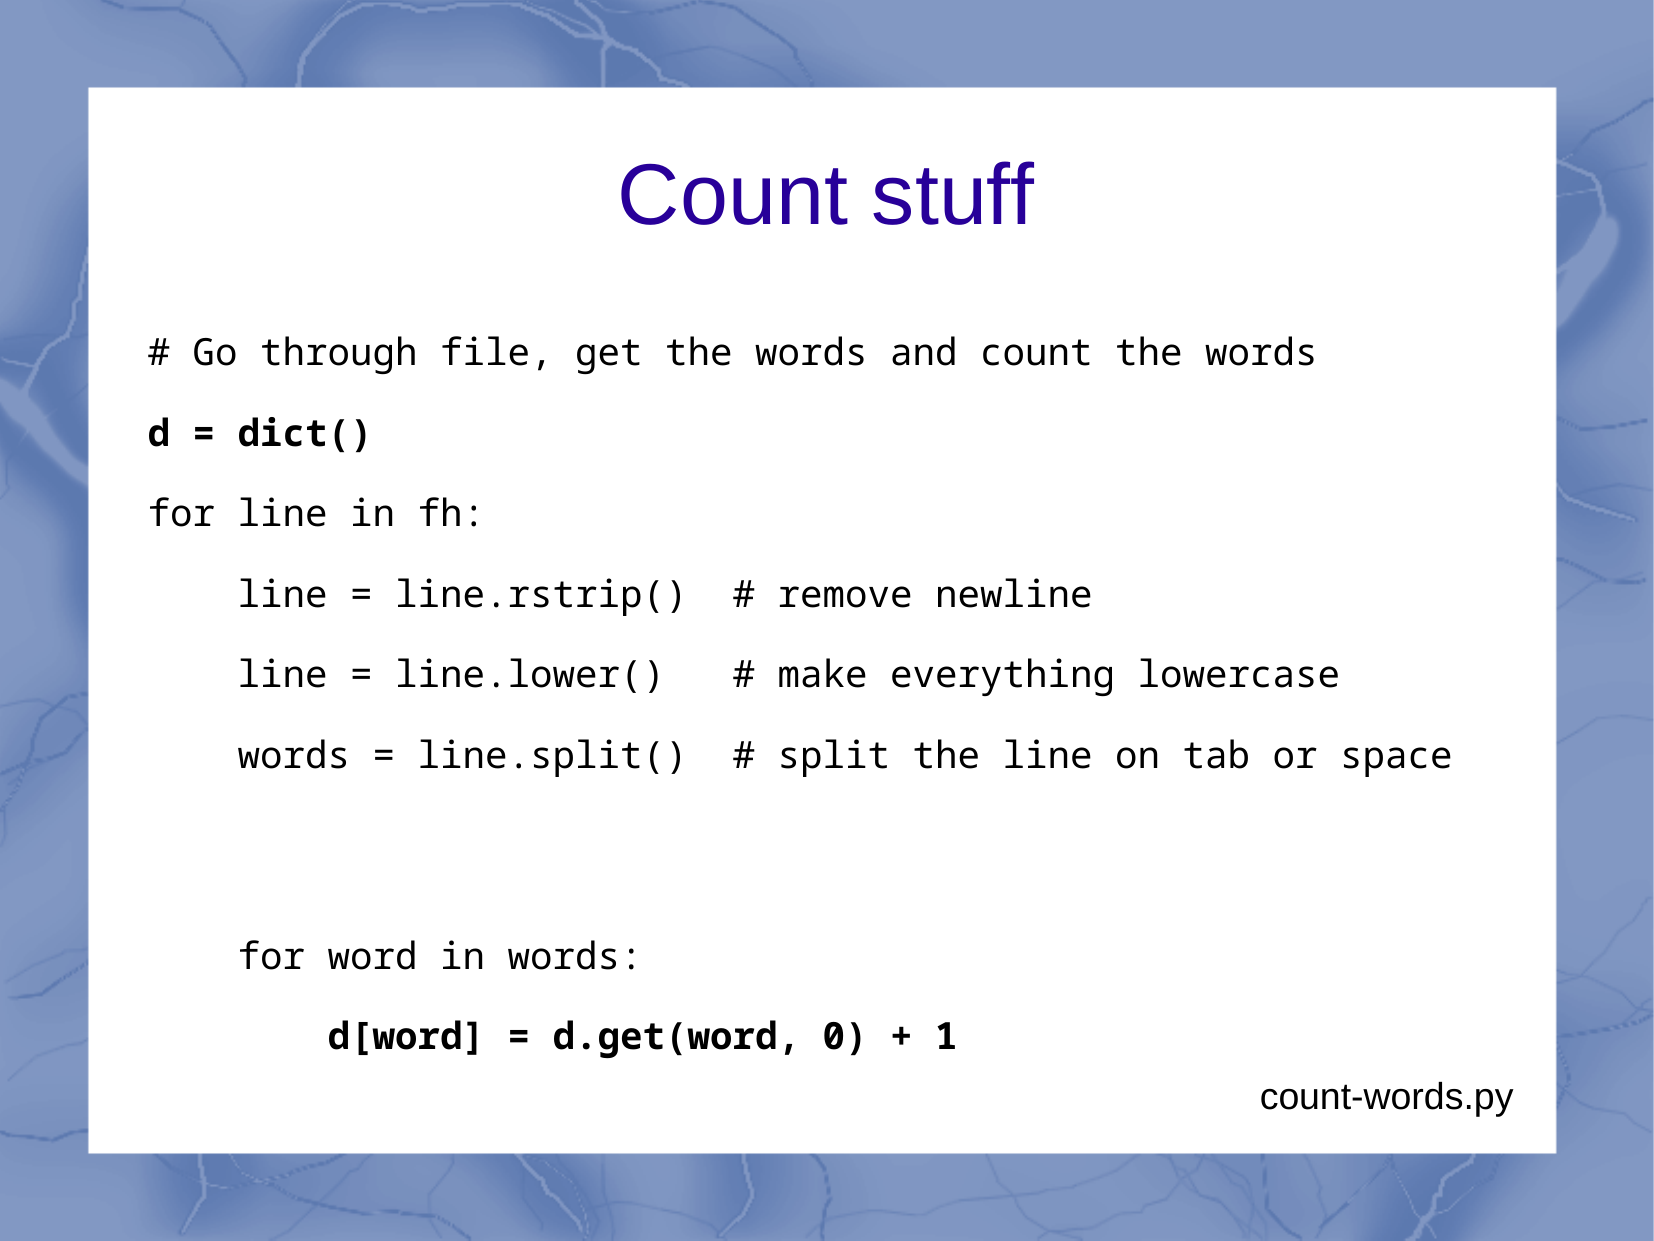

# Count stuff
# Go through file, get the words and count the words
d = dict()
for line in fh:
 line = line.rstrip() # remove newline
 line = line.lower() # make everything lowercase
 words = line.split() # split the line on tab or space
 for word in words:
 d[word] = d.get(word, 0) + 1
count-words.py